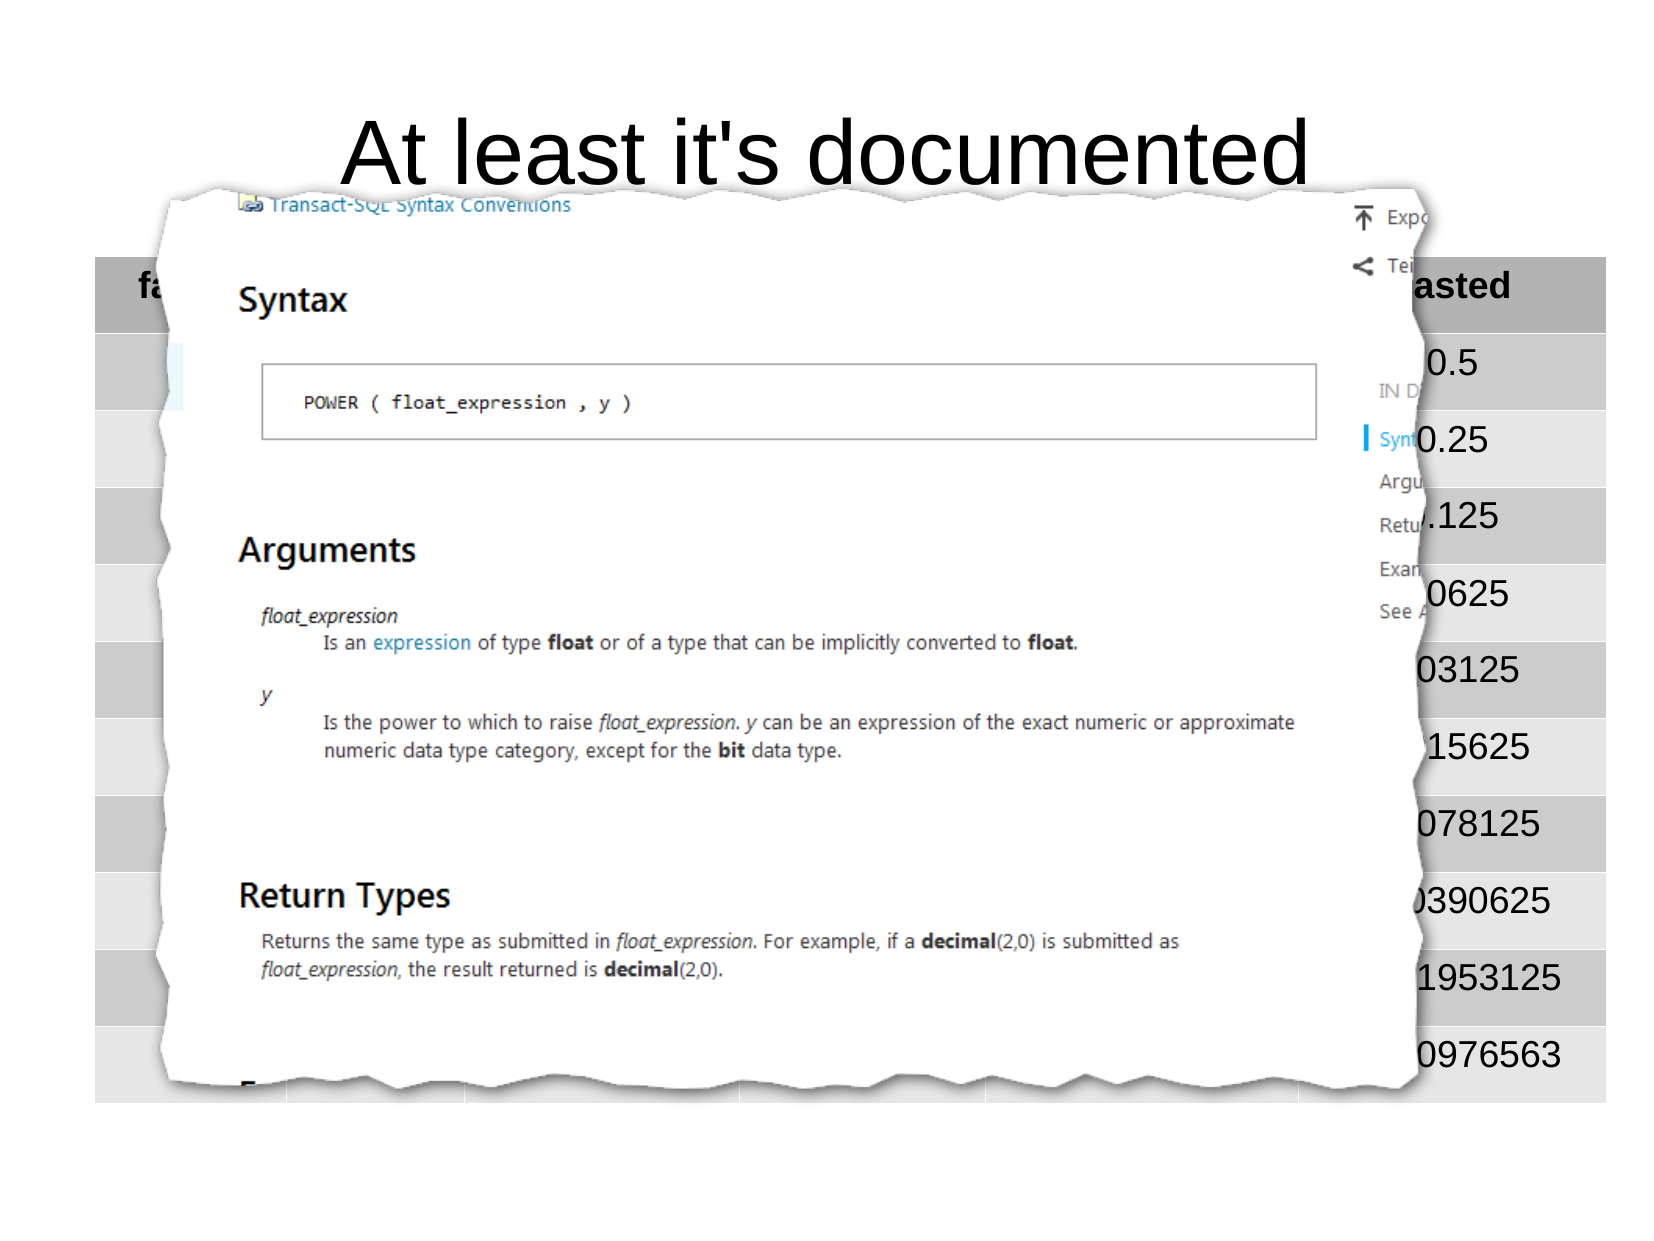

# At least it's documented
| factor | value | plain\_int | onezero | four\_zeros | casted |
| --- | --- | --- | --- | --- | --- |
| 1 | 2 | 0 | 0.5 | 0.5000 | 0.5 |
| 2 | 4 | 0 | 0.3 | 0.2500 | 0.25 |
| 3 | 8 | 0 | 0.1 | 0.1250 | 0.125 |
| 4 | 16 | 0 | 0.1 | 0.0625 | 0.0625 |
| 5 | 32 | 0 | 0.0 | 0.0313 | 0.03125 |
| 6 | 64 | 0 | 0.0 | 0.0156 | 0.015625 |
| 7 | 128 | 0 | 0.0 | 0.0078 | 0.0078125 |
| 8 | 256 | 0 | 0.0 | 0.0039 | 0.00390625 |
| 9 | 512 | 0 | 0.0 | 0.0020 | 0.001953125 |
| 10 | 1024 | 0 | 0.0 | 0.0010 | 0.000976563 |